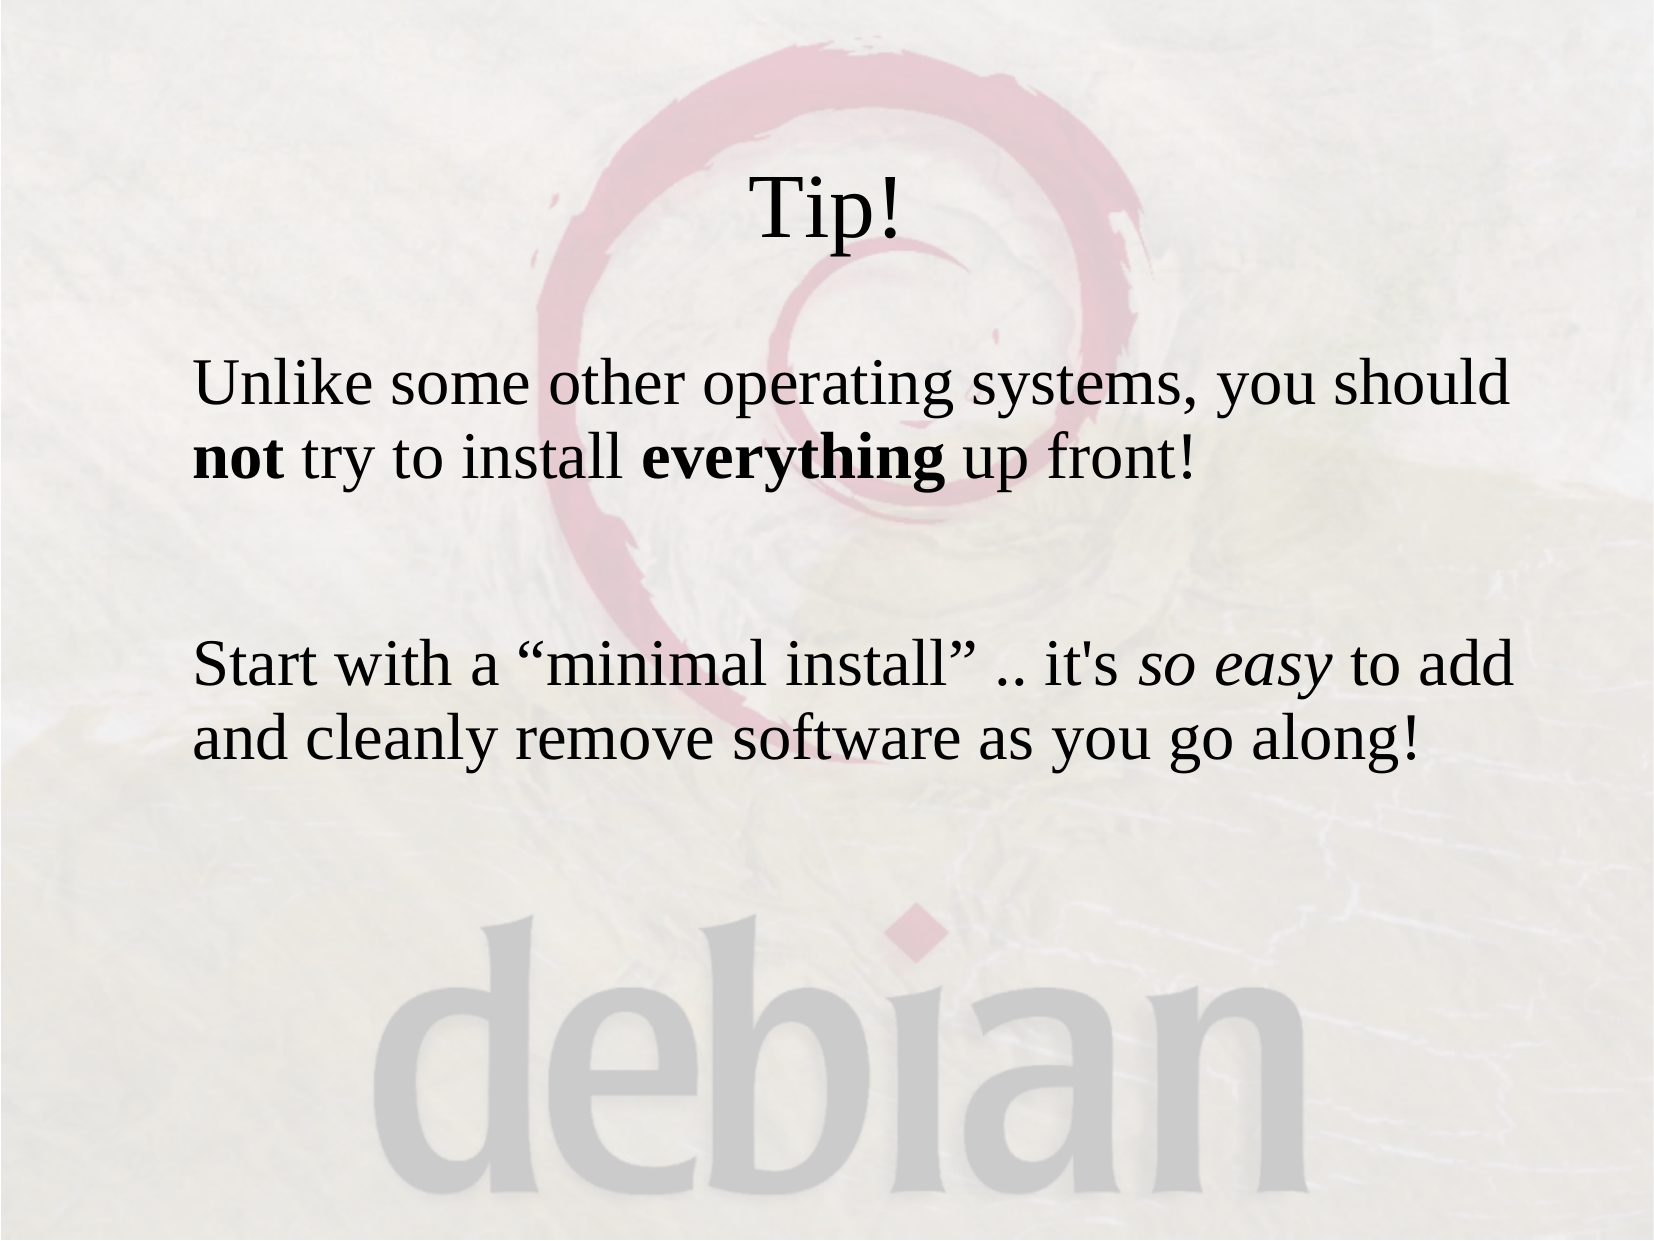

# Tip!
Unlike some other operating systems, you should not try to install everything up front!
Start with a “minimal install” .. it's so easy to add and cleanly remove software as you go along!